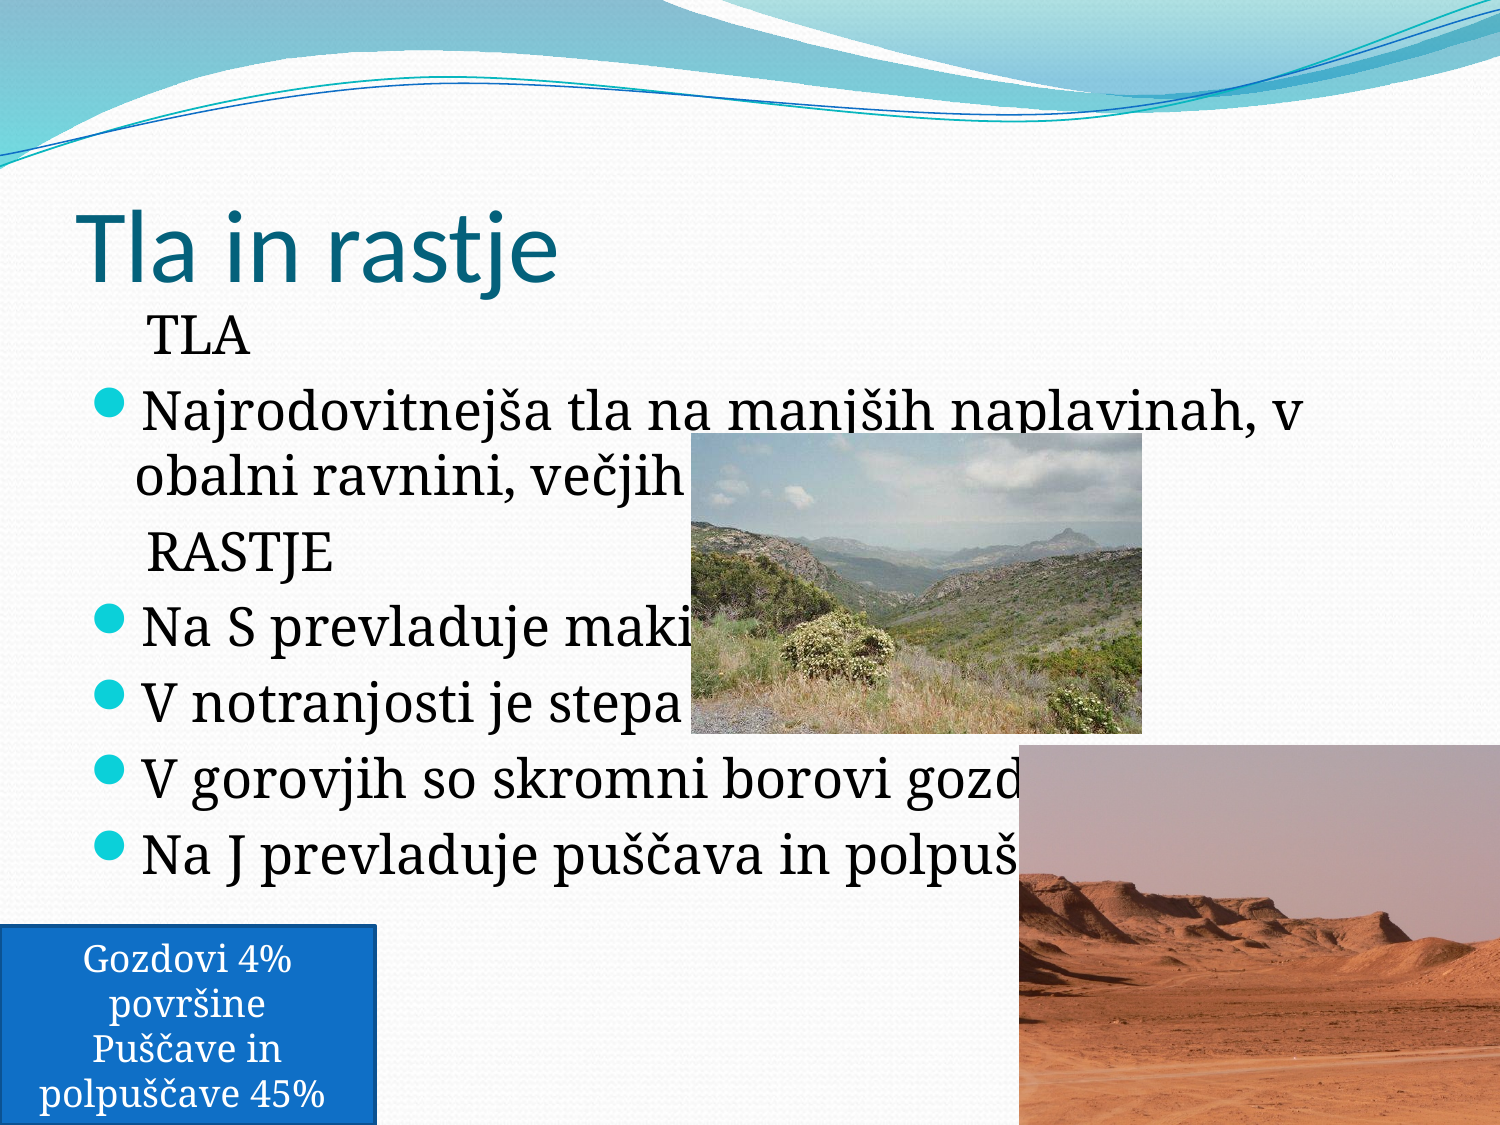

# Tla in rastje
 TLA
Najrodovitnejša tla na manjših naplavinah, v obalni ravnini, večjih dolinah
 RASTJE
Na S prevladuje makija
V notranjosti je stepa
V gorovjih so skromni borovi gozdovi
Na J prevladuje puščava in polpuščava
Gozdovi 4% površine
Puščave in polpuščave 45%